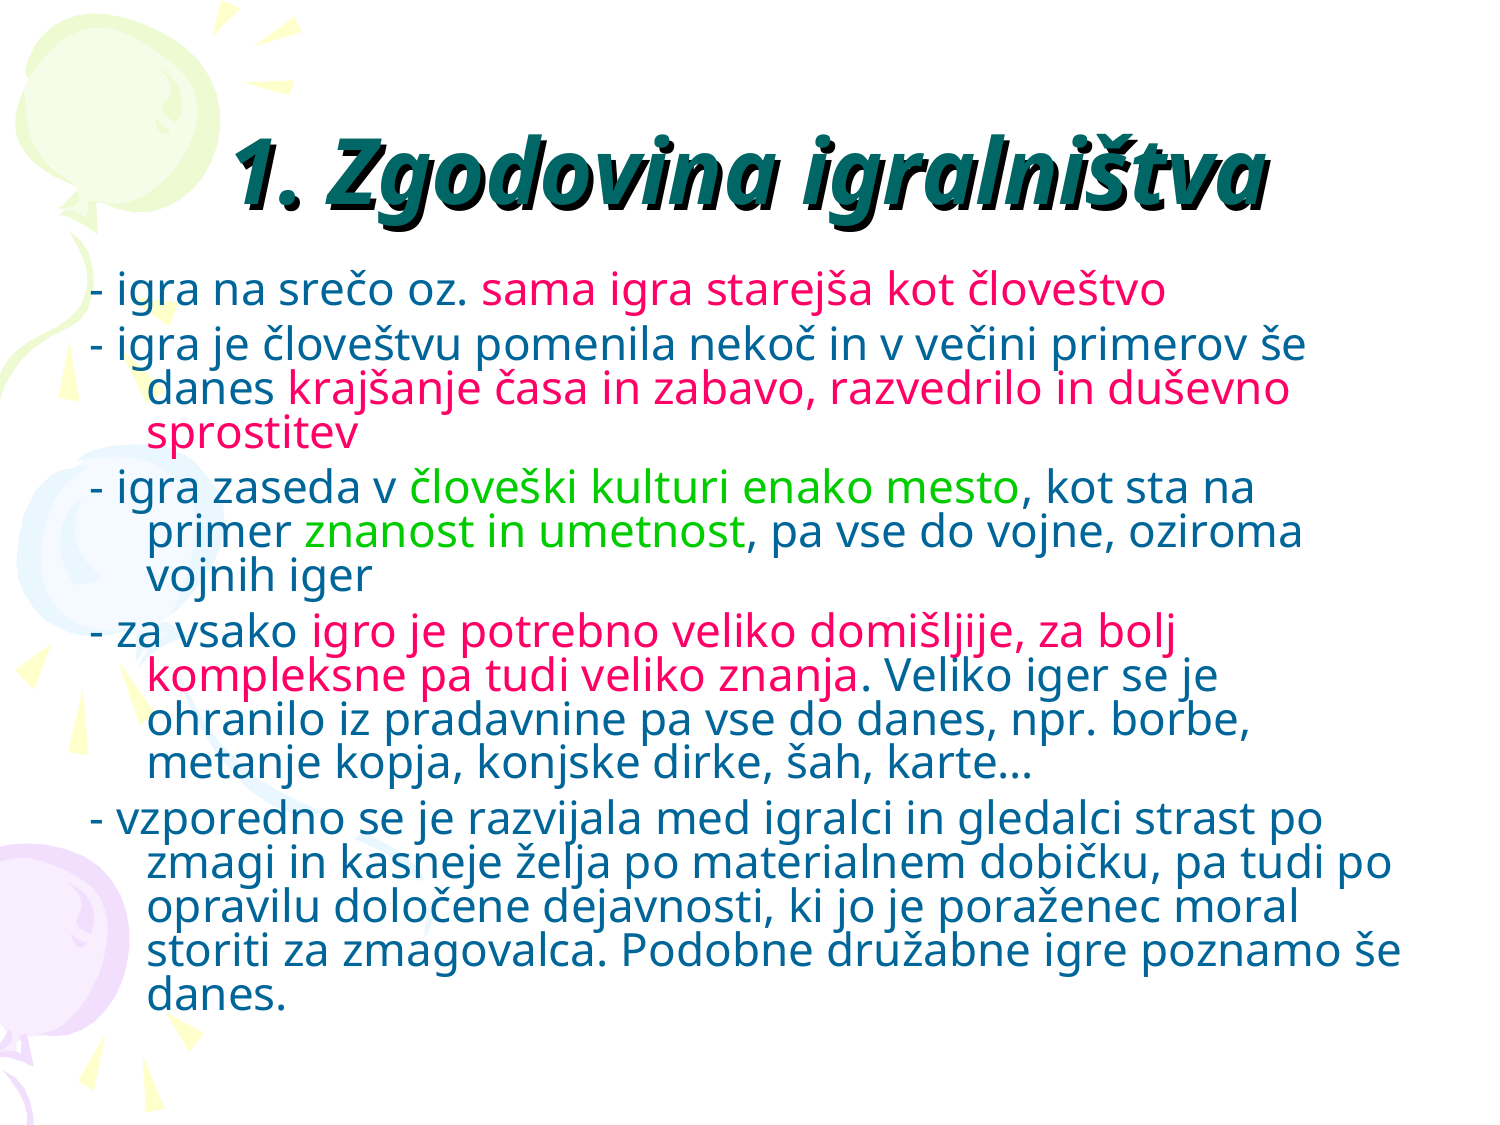

# 1. Zgodovina igralništva
- igra na srečo oz. sama igra starejša kot človeštvo
- igra je človeštvu pomenila nekoč in v večini primerov še danes krajšanje časa in zabavo, razvedrilo in duševno sprostitev
- igra zaseda v človeški kulturi enako mesto, kot sta na primer znanost in umetnost, pa vse do vojne, oziroma vojnih iger
- za vsako igro je potrebno veliko domišljije, za bolj kompleksne pa tudi veliko znanja. Veliko iger se je ohranilo iz pradavnine pa vse do danes, npr. borbe, metanje kopja, konjske dirke, šah, karte…
- vzporedno se je razvijala med igralci in gledalci strast po zmagi in kasneje želja po materialnem dobičku, pa tudi po opravilu določene dejavnosti, ki jo je poraženec moral storiti za zmagovalca. Podobne družabne igre poznamo še danes.